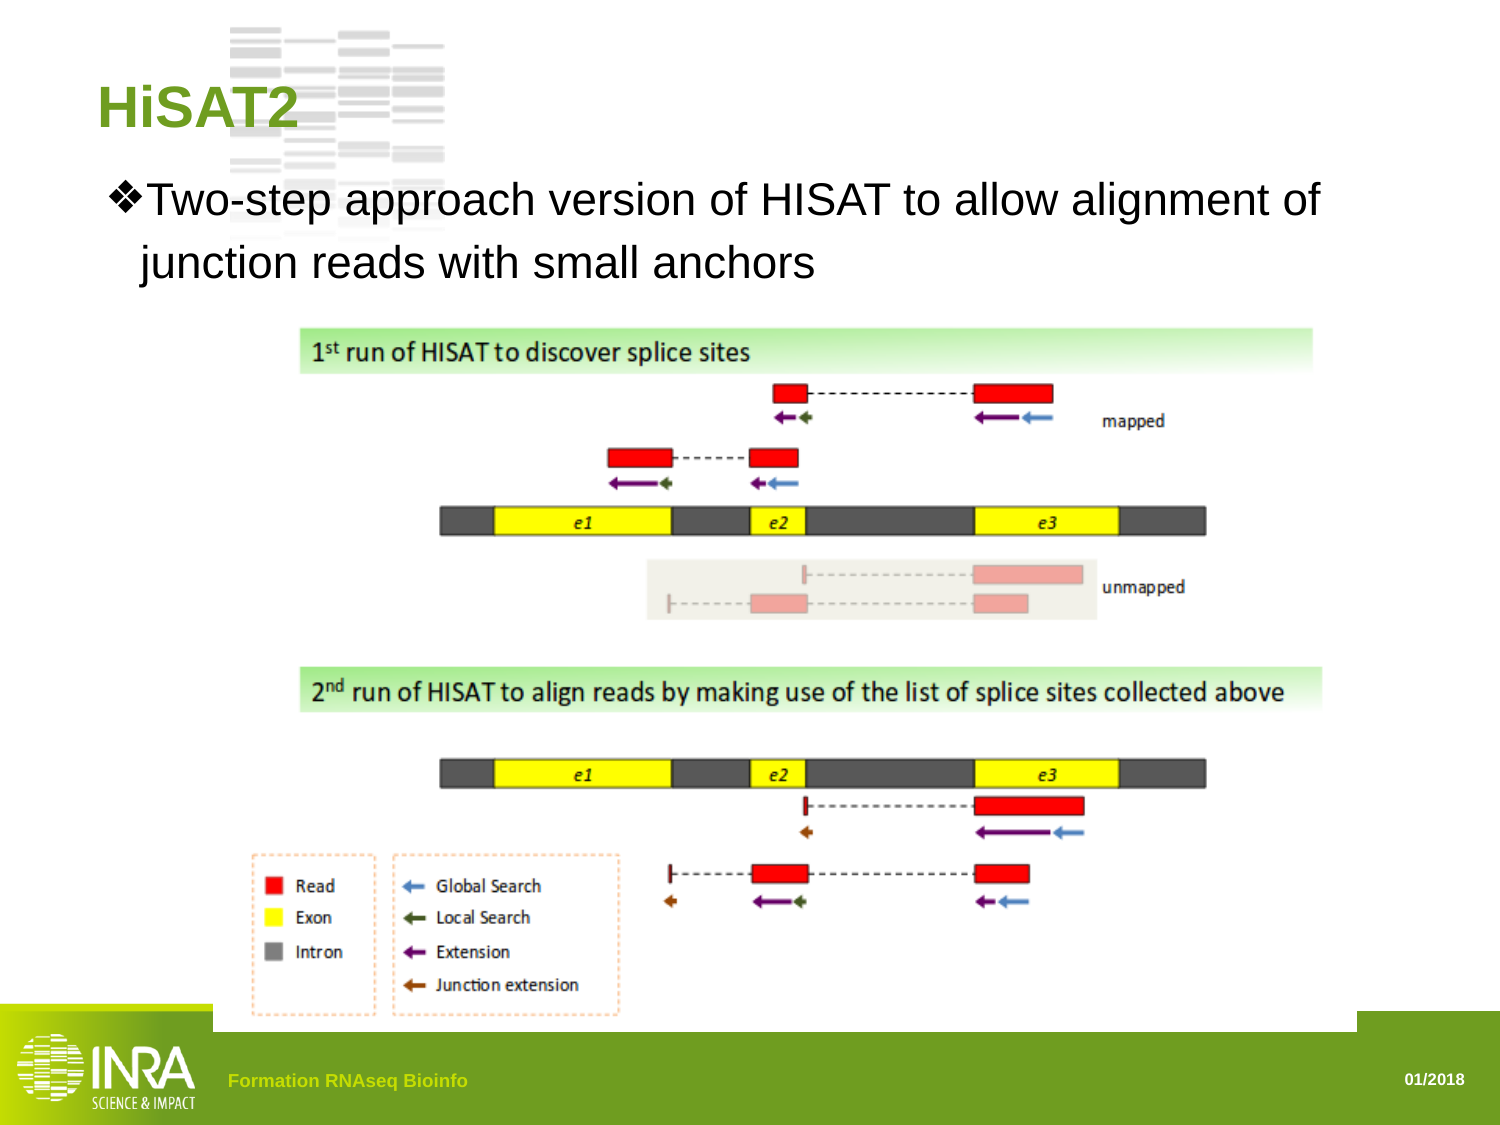

HiSAT2
Two-step approach version of HISAT to allow alignment of junction reads with small anchors
Kim et al, Nature, 2015